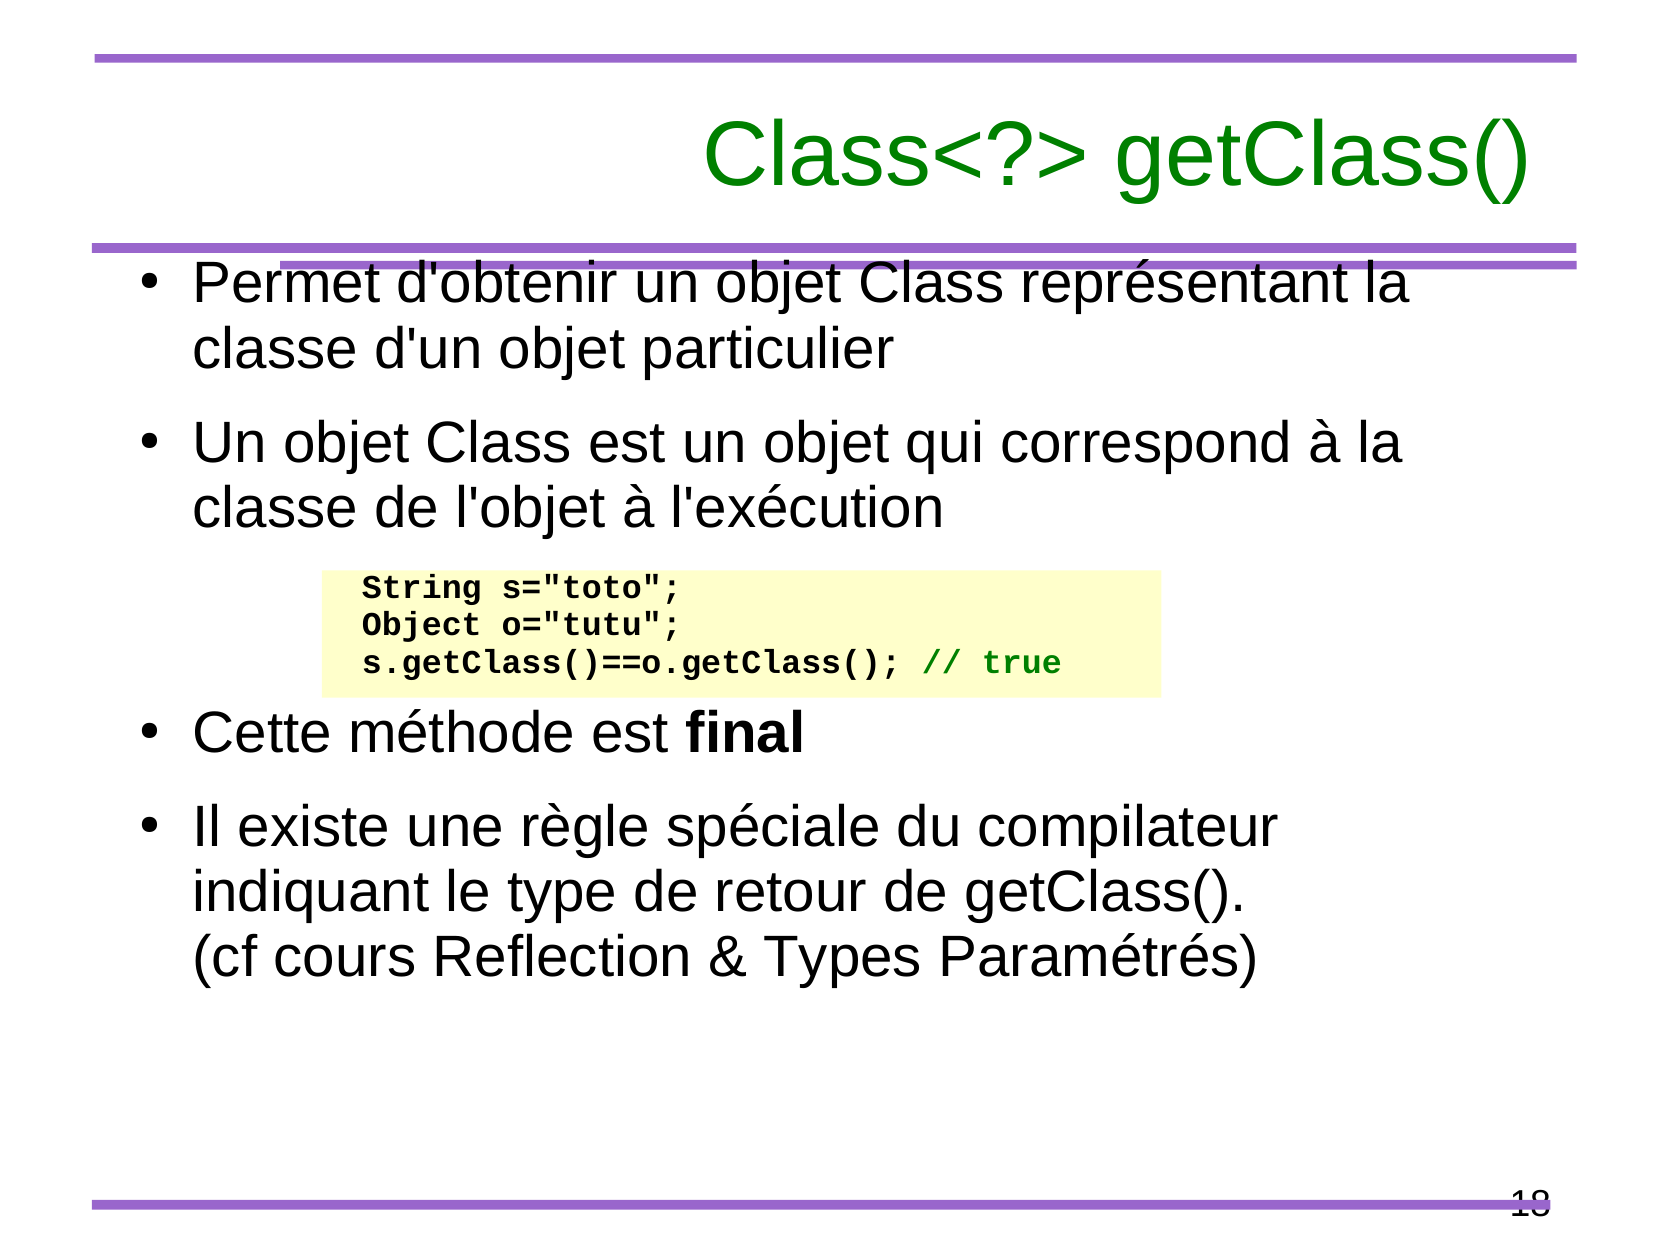

# Class<?> getClass()
Permet d'obtenir un objet Class représentant la classe d'un objet particulier
Un objet Class est un objet qui correspond à la classe de l'objet à l'exécution
Cette méthode est final
Il existe une règle spéciale du compilateur indiquant le type de retour de getClass().
(cf cours Reflection & Types Paramétrés)
 String s="toto";
 Object o="tutu";
 s.getClass()==o.getClass(); // true